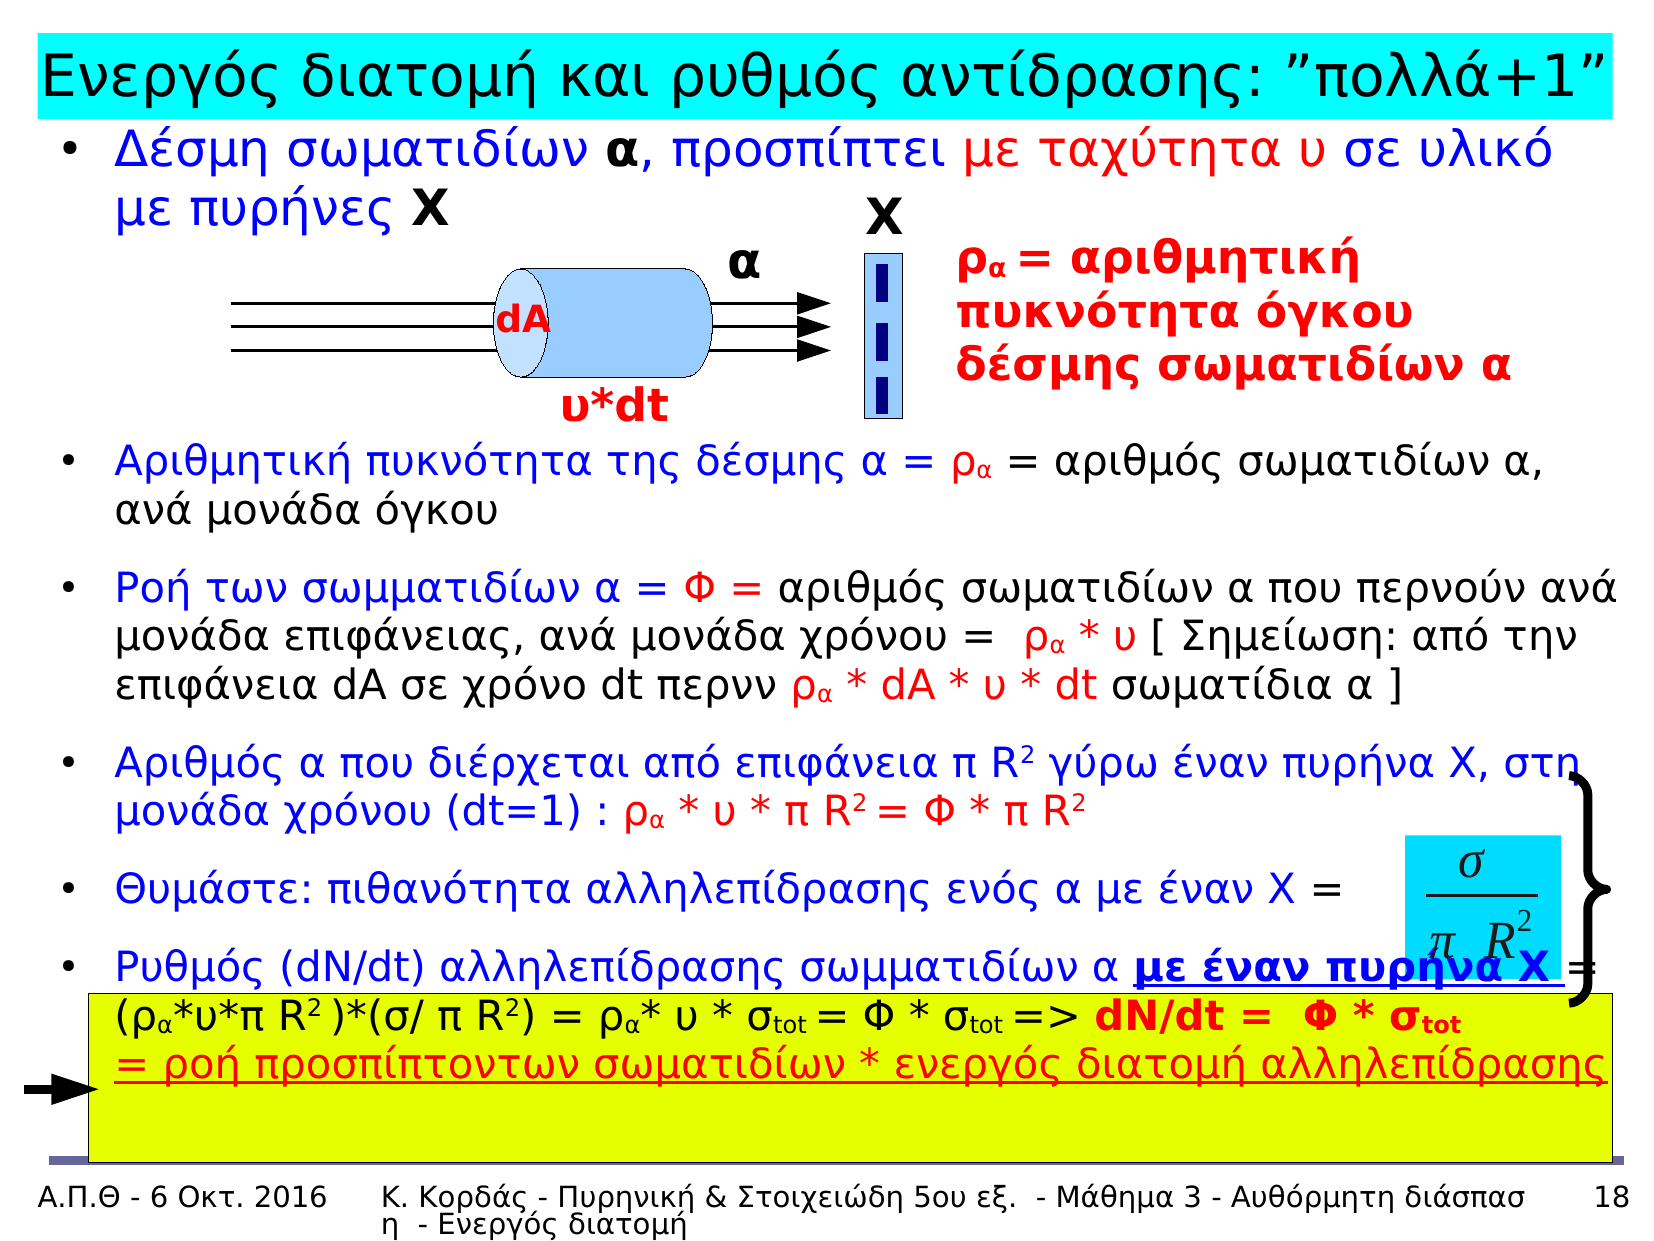

# Ενεργός διατομή και ρυθμός αντίδρασης: ”πολλά+1”
Δέσμη σωματιδίων α, προσπίπτει με ταχύτητα υ σε υλικό με πυρήνες Χ
Αριθμητική πυκνότητα της δέσμης α = ρα = αριθμός σωματιδίων α, ανά μονάδα όγκου
Ροή των σωμματιδίων α = Φ = αριθμός σωματιδίων α που περνούν ανά μονάδα επιφάνειας, ανά μονάδα χρόνου = ρα * υ [ Σημείωση: από την επιφάνεια dA σε χρόνο dt περνν ρα * dA * υ * dt σωματίδια α ]
Αριθμός α που διέρχεται από επιφάνεια π R2 γύρω έναν πυρήνα Χ, στη μονάδα χρόνου (dt=1) : ρα * υ * π R2 = Φ * π R2
Θυμάστε: πιθανότητα αλληλεπίδρασης ενός α με έναν Χ =
Ρυθμός (dN/dt) αλληλεπίδρασης σωμματιδίων α με έναν πυρήνα Χ = (ρα*υ*π R2 )*(σ/ π R2) = ρα* υ * σtot = Φ * σtot => dN/dt = Φ * σtot = ροή προσπίπτοντων σωματιδίων * ενεργός διατομή αλληλεπίδρασης
Χ
ρα = αριθμητική πυκνότητα όγκου δέσμης σωματιδίων α
α
dA
υ*dt
Α.Π.Θ - 6 Οκτ. 2016
Κ. Κορδάς - Πυρηνική & Στοιχειώδη 5ου εξ. - Μάθημα 3 - Αυθόρμητη διάσπαση - Ενεργός διατομή
18